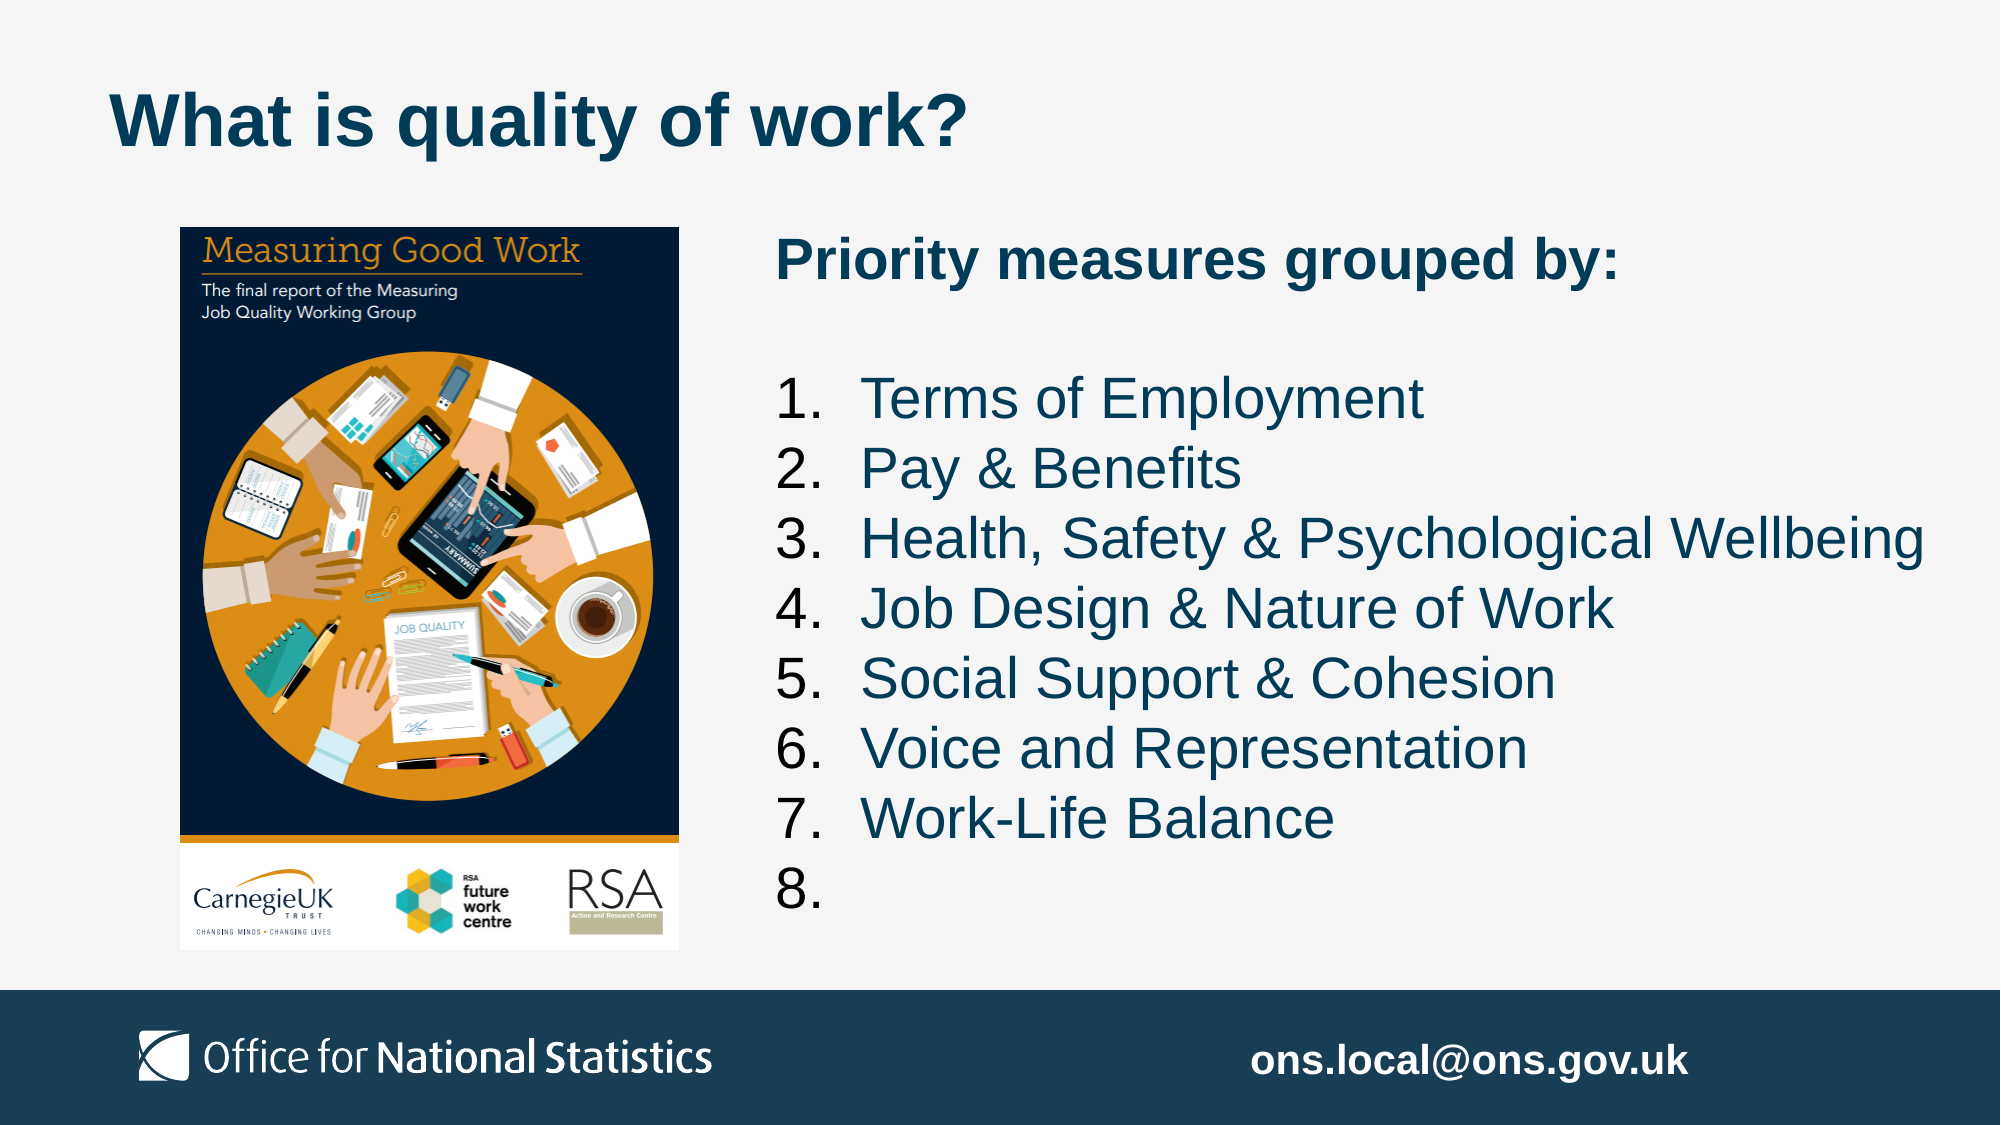

# What is quality of work?
Priority measures grouped by:
Terms of Employment
Pay & Benefits
Health, Safety & Psychological Wellbeing
Job Design & Nature of Work
Social Support & Cohesion
Voice and Representation
Work-Life Balance
ons.local@ons.gov.uk